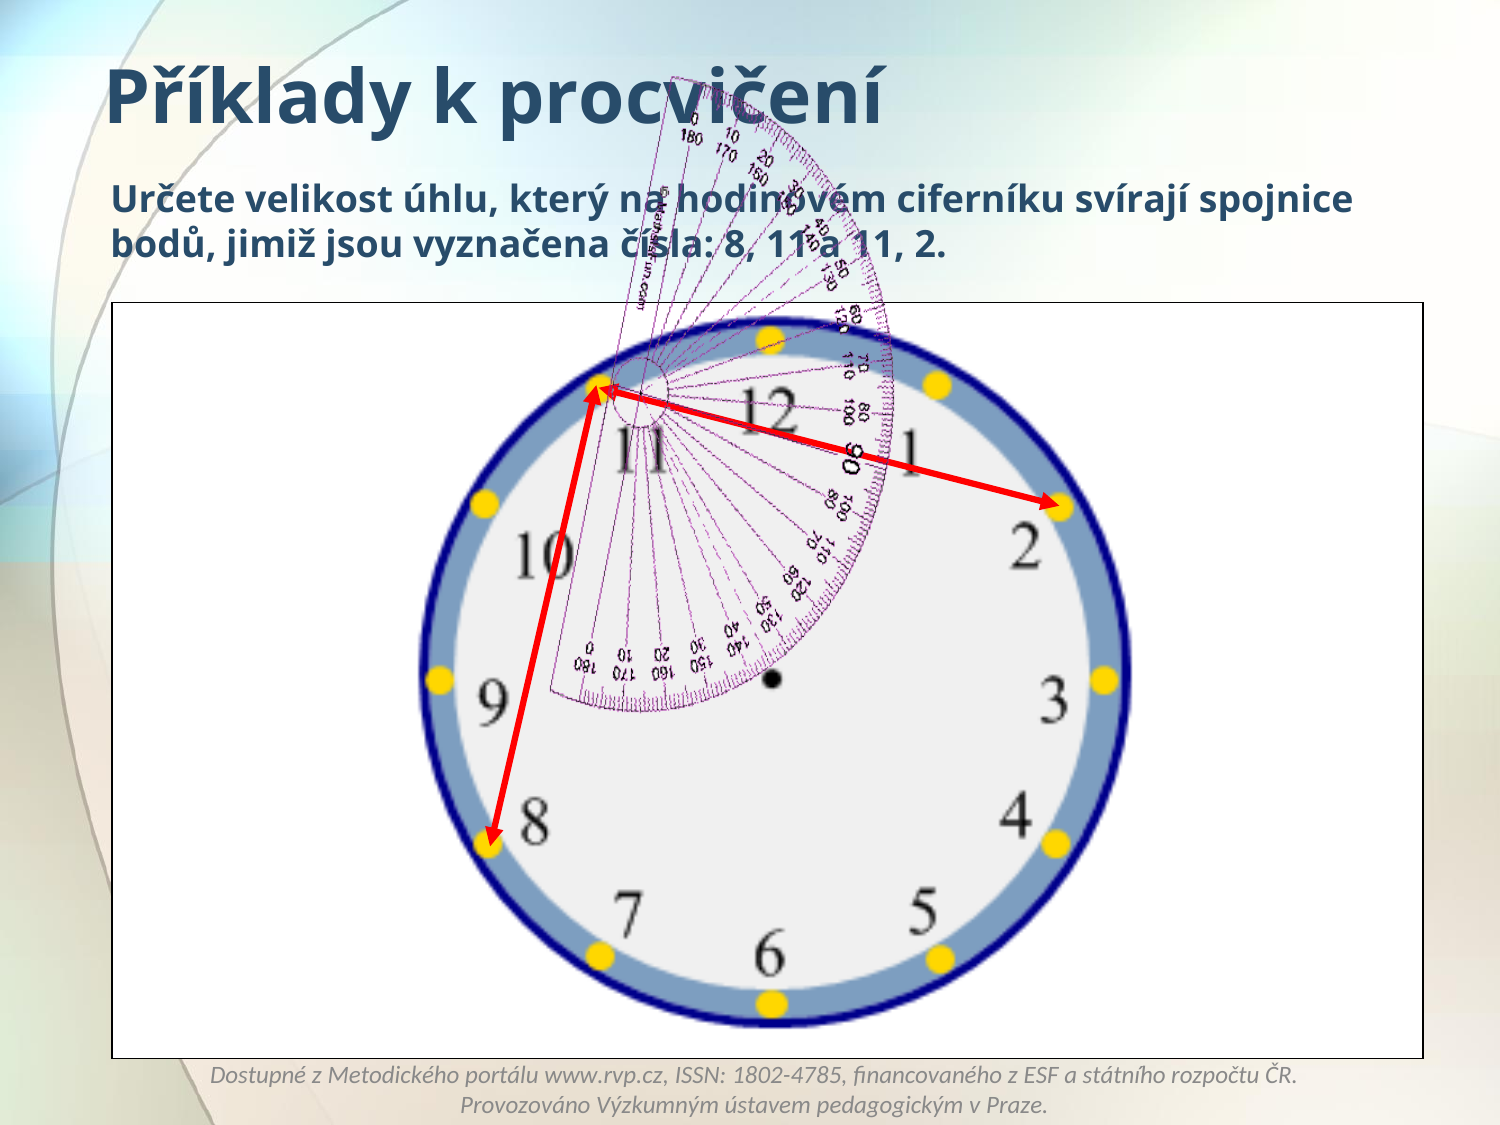

# Příklady k procvičení
Určete velikost úhlu, který na hodinovém ciferníku svírají spojnice bodů, jimiž jsou vyznačena čísla: 8, 11 a 11, 2.